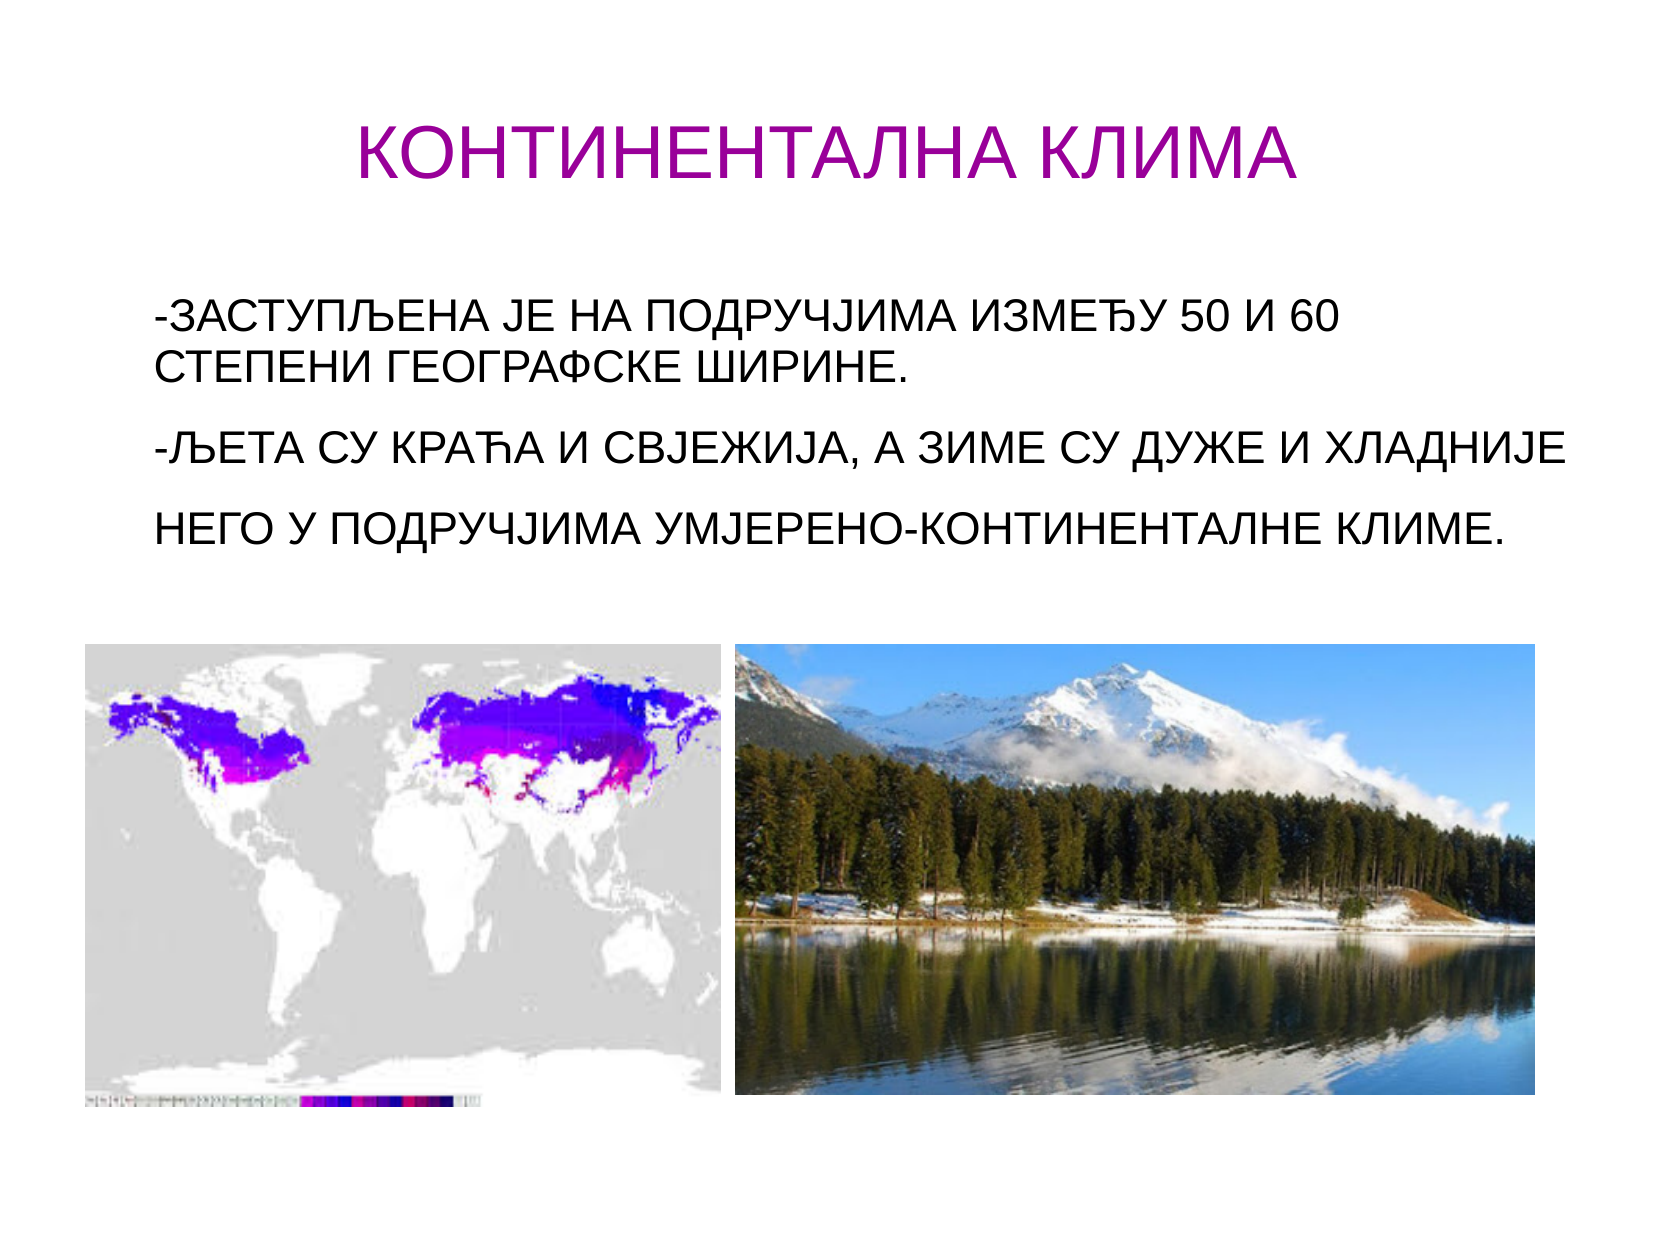

# КОНТИНЕНТАЛНА КЛИМА
-ЗАСТУПЉЕНА ЈЕ НА ПОДРУЧЈИМА ИЗМЕЂУ 50 И 60 СТЕПЕНИ ГЕОГРАФСКЕ ШИРИНЕ.
-ЉЕТА СУ КРАЋА И СВЈЕЖИЈА, А ЗИМЕ СУ ДУЖЕ И ХЛАДНИЈЕ
НЕГО У ПОДРУЧЈИМА УМЈЕРЕНО-КОНТИНЕНТАЛНЕ КЛИМЕ.